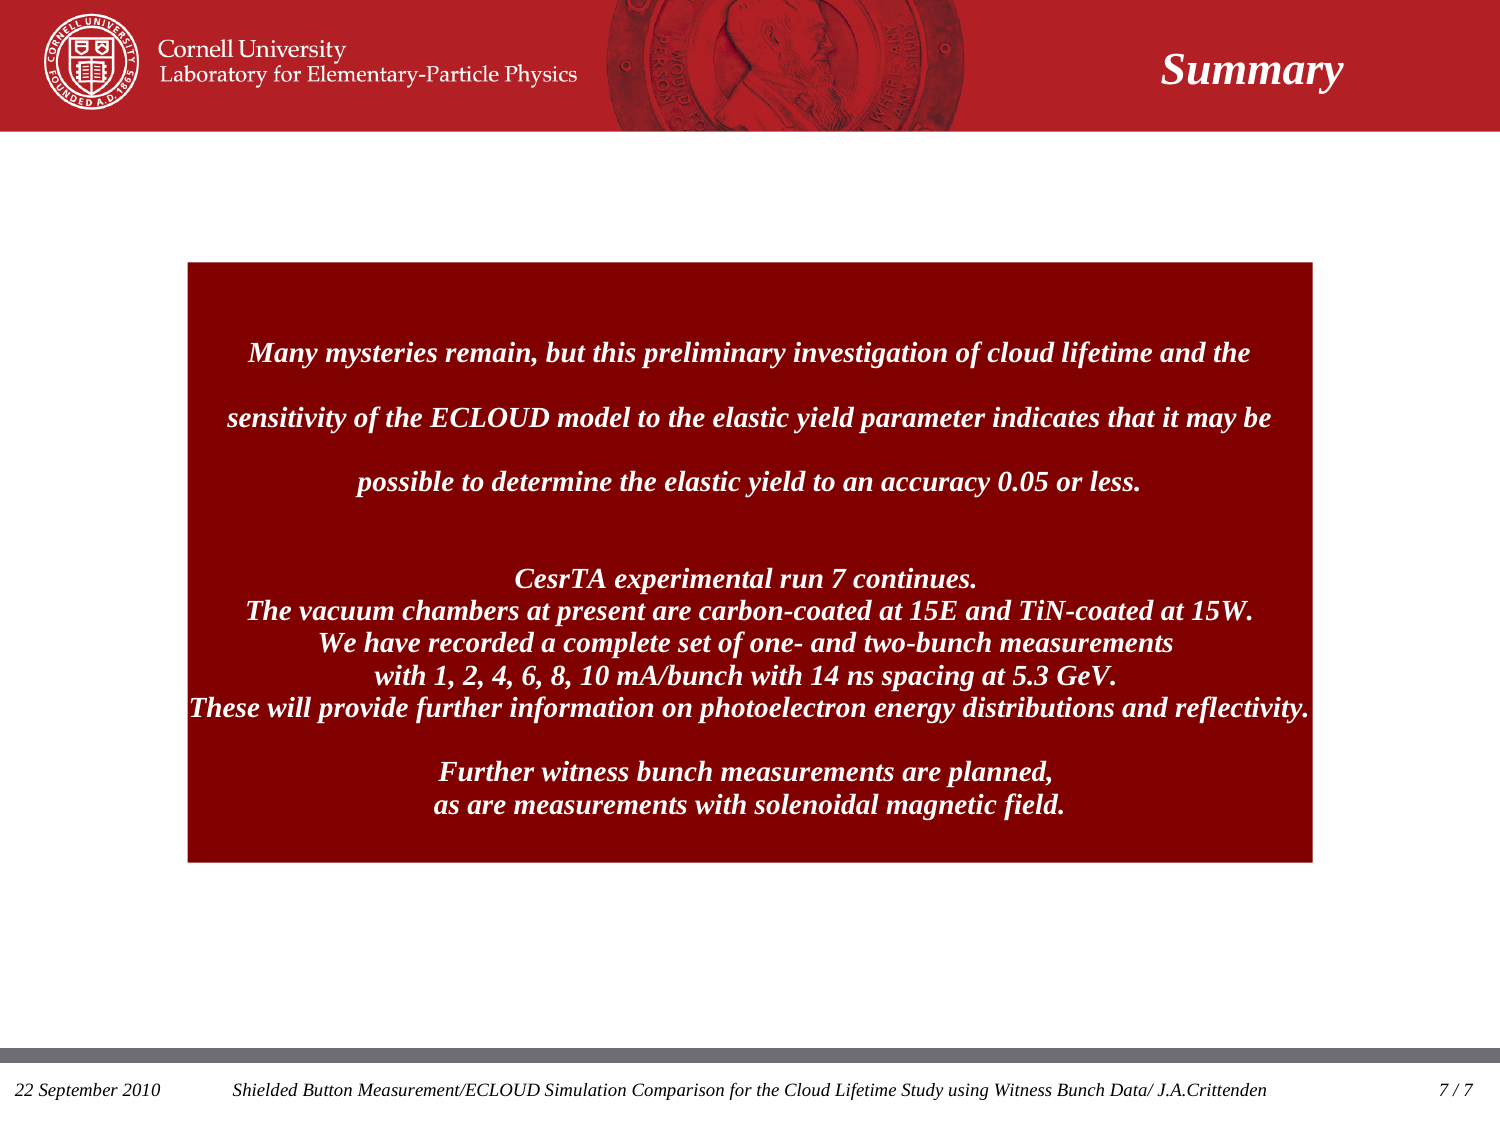

# Summary
Many mysteries remain, but this preliminary investigation of cloud lifetime and the sensitivity of the ECLOUD model to the elastic yield parameter indicates that it may be possible to determine the elastic yield to an accuracy 0.05 or less.
CesrTA experimental run 7 continues.
The vacuum chambers at present are carbon-coated at 15E and TiN-coated at 15W.
We have recorded a complete set of one- and two-bunch measurements
with 1, 2, 4, 6, 8, 10 mA/bunch with 14 ns spacing at 5.3 GeV.
These will provide further information on photoelectron energy distributions and reflectivity.
Further witness bunch measurements are planned,
as are measurements with solenoidal magnetic field.